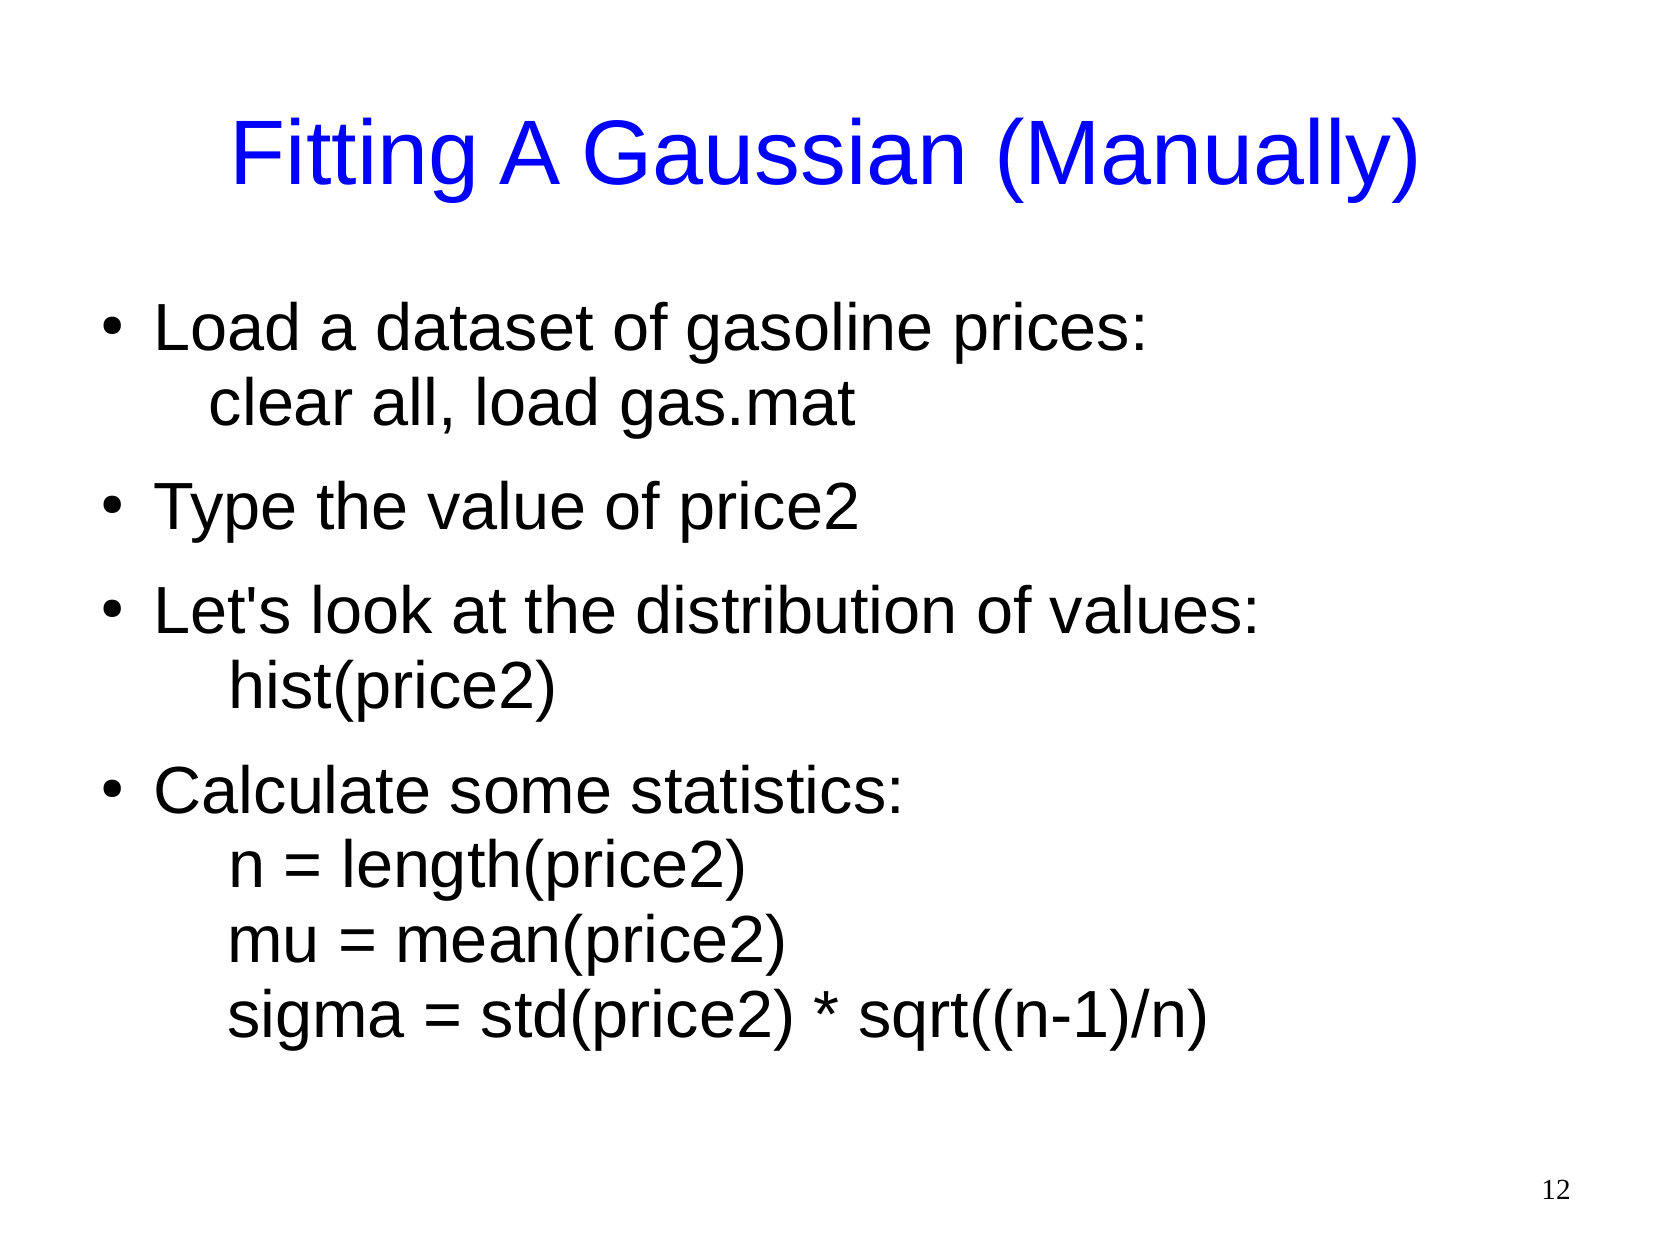

# Fitting A Gaussian (Manually)
Load a dataset of gasoline prices:
 clear all, load gas.mat
Type the value of price2
Let's look at the distribution of values:
	hist(price2)
Calculate some statistics:
	n = length(price2)
 mu = mean(price2)
 sigma = std(price2) * sqrt((n-1)/n)
12